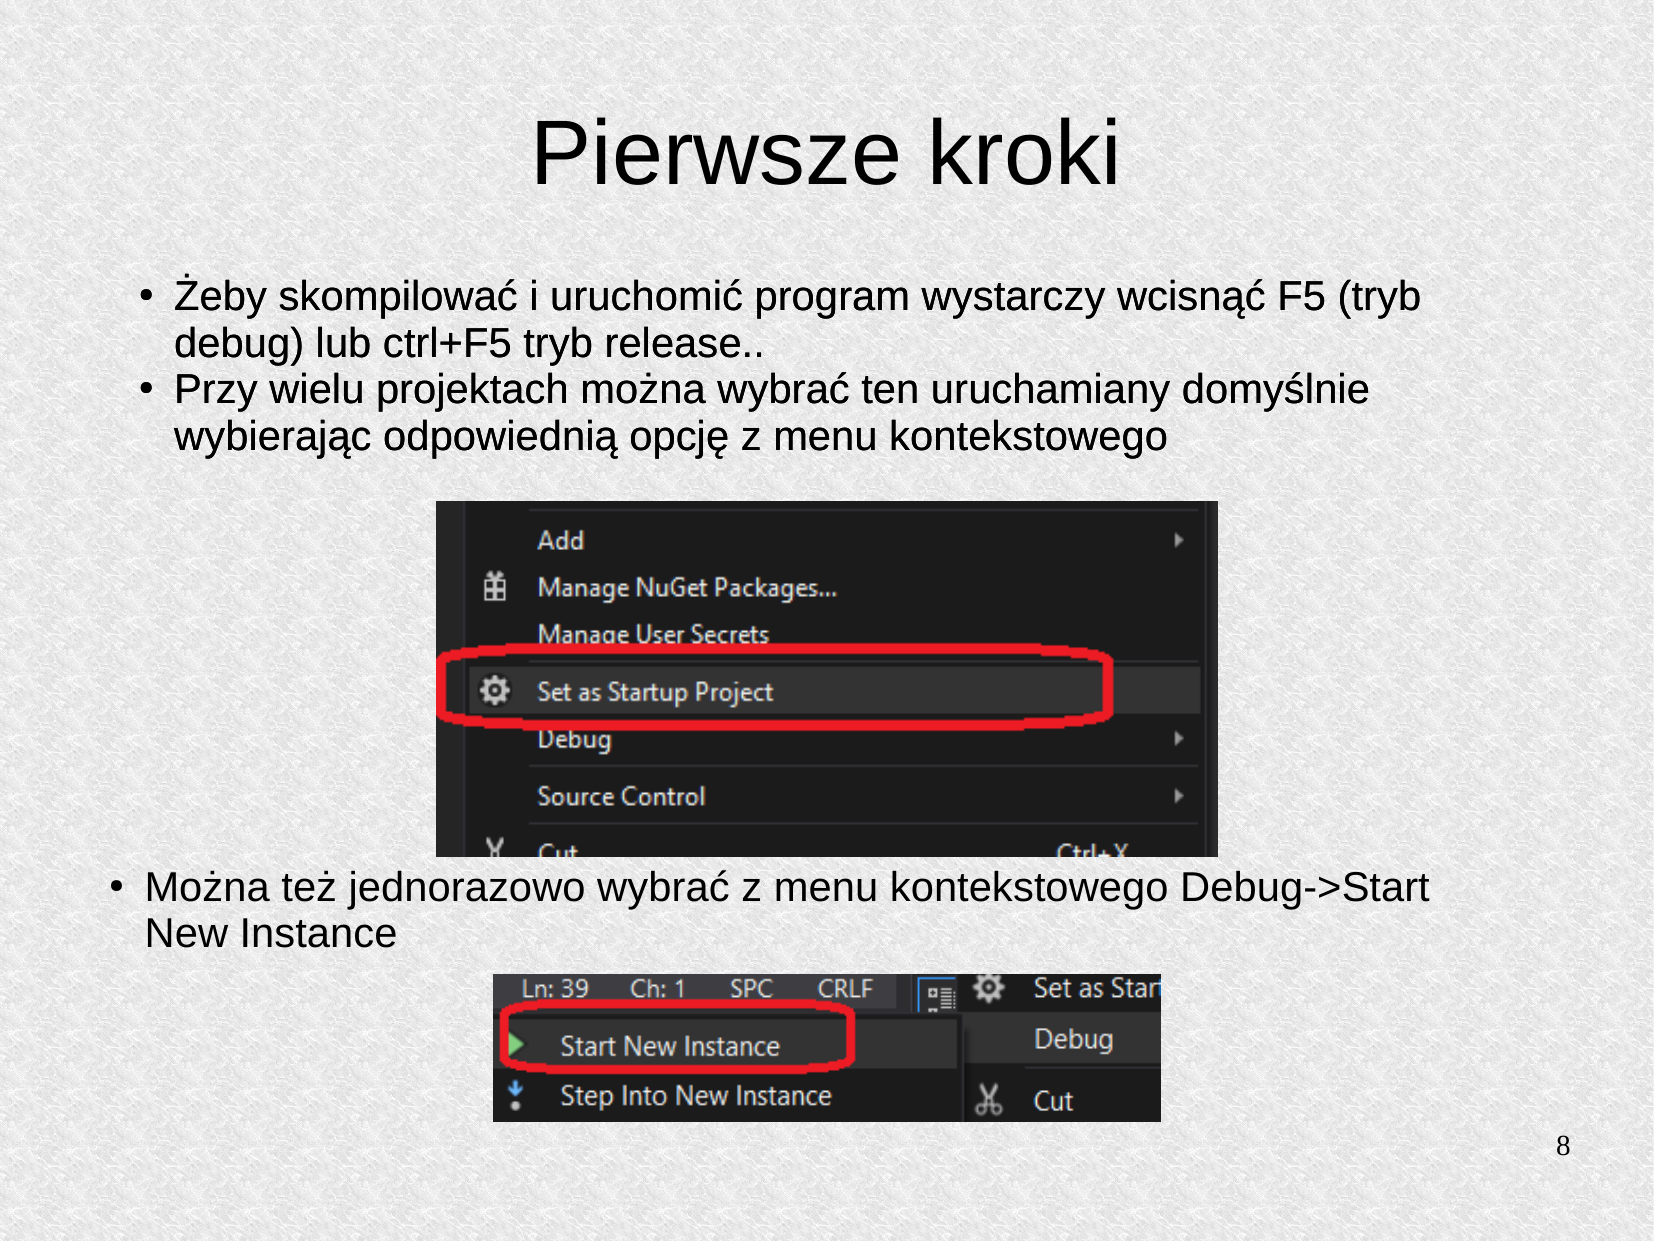

# Pierwsze kroki
Żeby skompilować i uruchomić program wystarczy wcisnąć F5 (tryb debug) lub ctrl+F5 tryb release..
Przy wielu projektach można wybrać ten uruchamiany domyślnie wybierając odpowiednią opcję z menu kontekstowego
Żeby skompilować i uruchomić program wystarczy wcisnąć F5 (tryb debug) lub ctrl+F5 tryb release..
Przy wielu projektach można wybrać ten uruchamiany domyślnie wybierając odpowiednią opcję z menu kontekstowego
Można też jednorazowo wybrać z menu kontekstowego Debug->Start New Instance
8